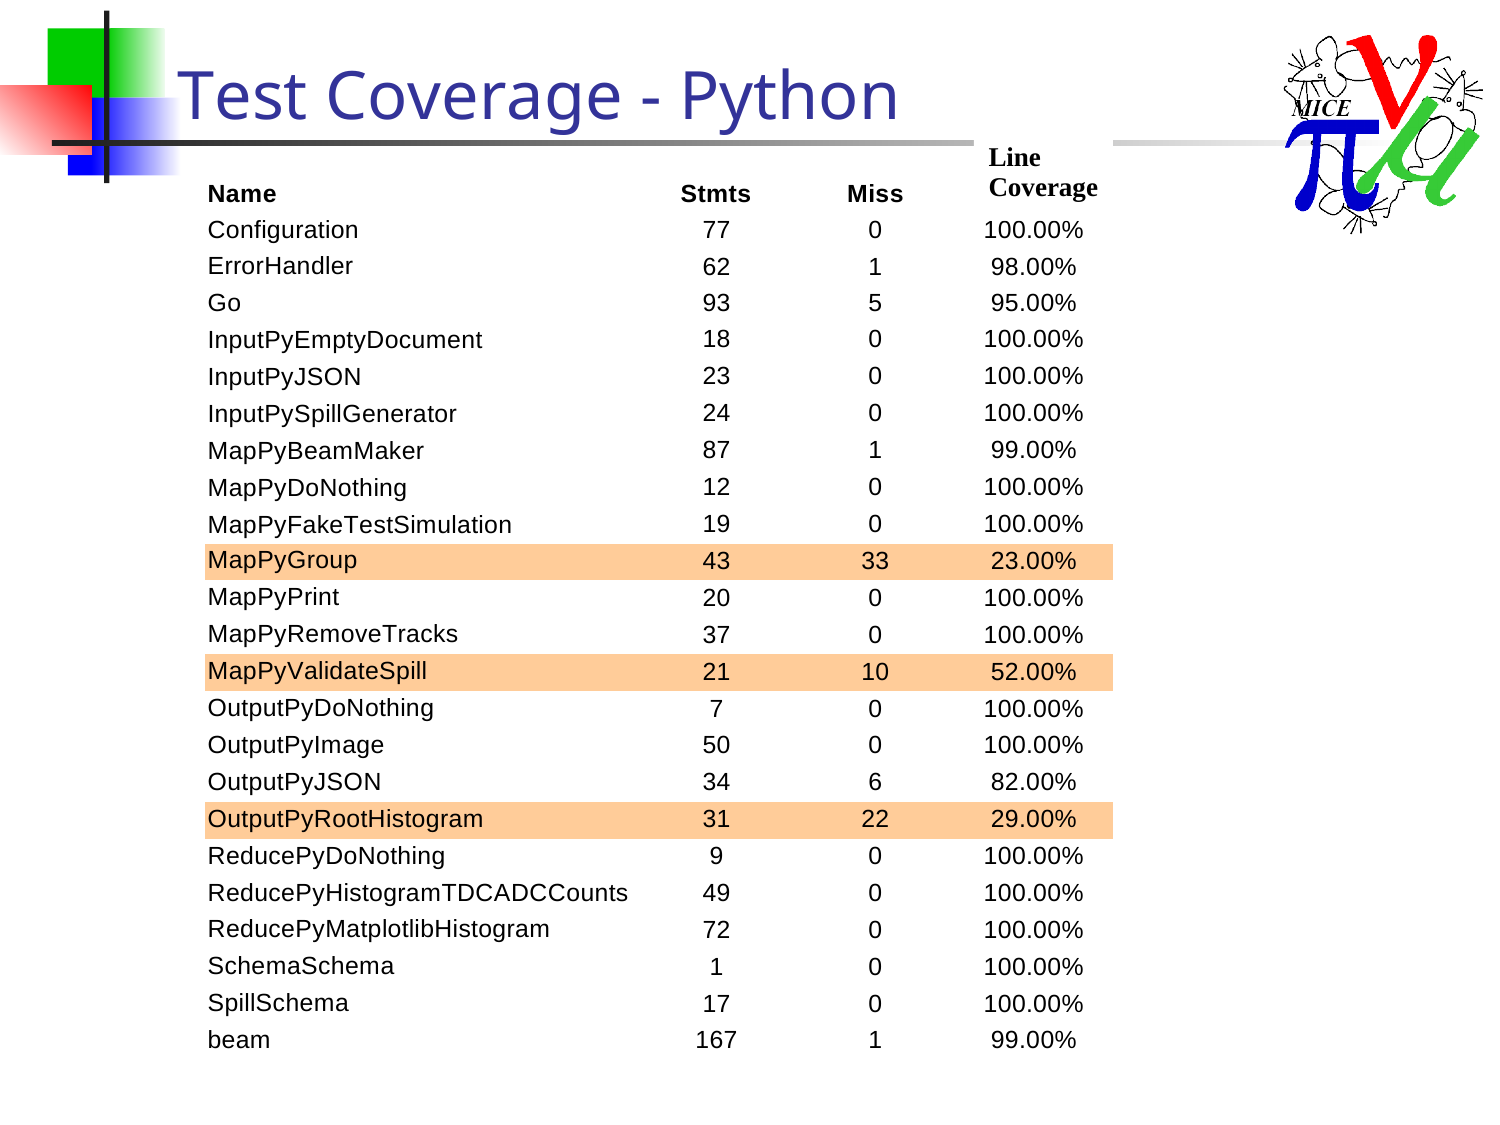

# Test Coverage - Python
Line
Coverage